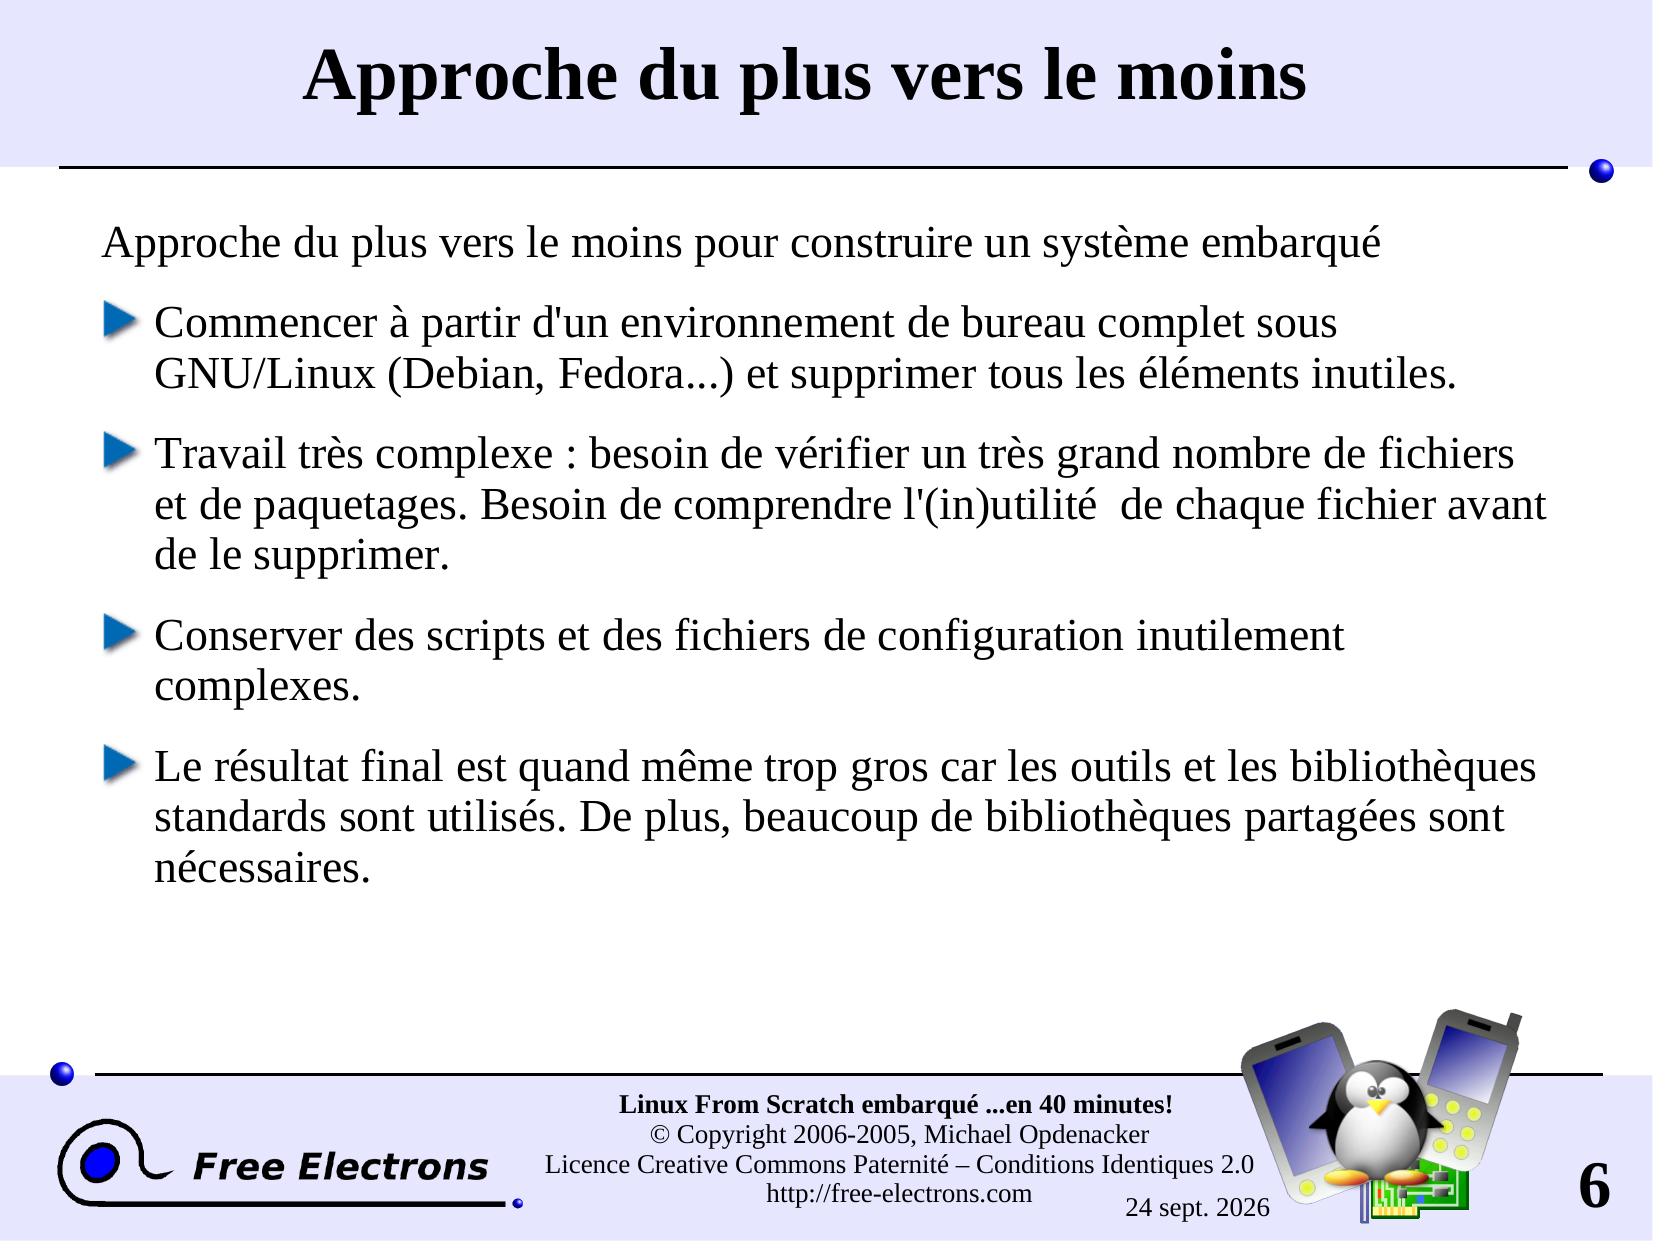

# Approche du plus vers le moins
Approche du plus vers le moins pour construire un système embarqué
Commencer à partir d'un environnement de bureau complet sous GNU/Linux (Debian, Fedora...) et supprimer tous les éléments inutiles.
Travail très complexe : besoin de vérifier un très grand nombre de fichiers et de paquetages. Besoin de comprendre l'(in)utilité de chaque fichier avant de le supprimer.
Conserver des scripts et des fichiers de configuration inutilement complexes.
Le résultat final est quand même trop gros car les outils et les bibliothèques standards sont utilisés. De plus, beaucoup de bibliothèques partagées sont nécessaires.